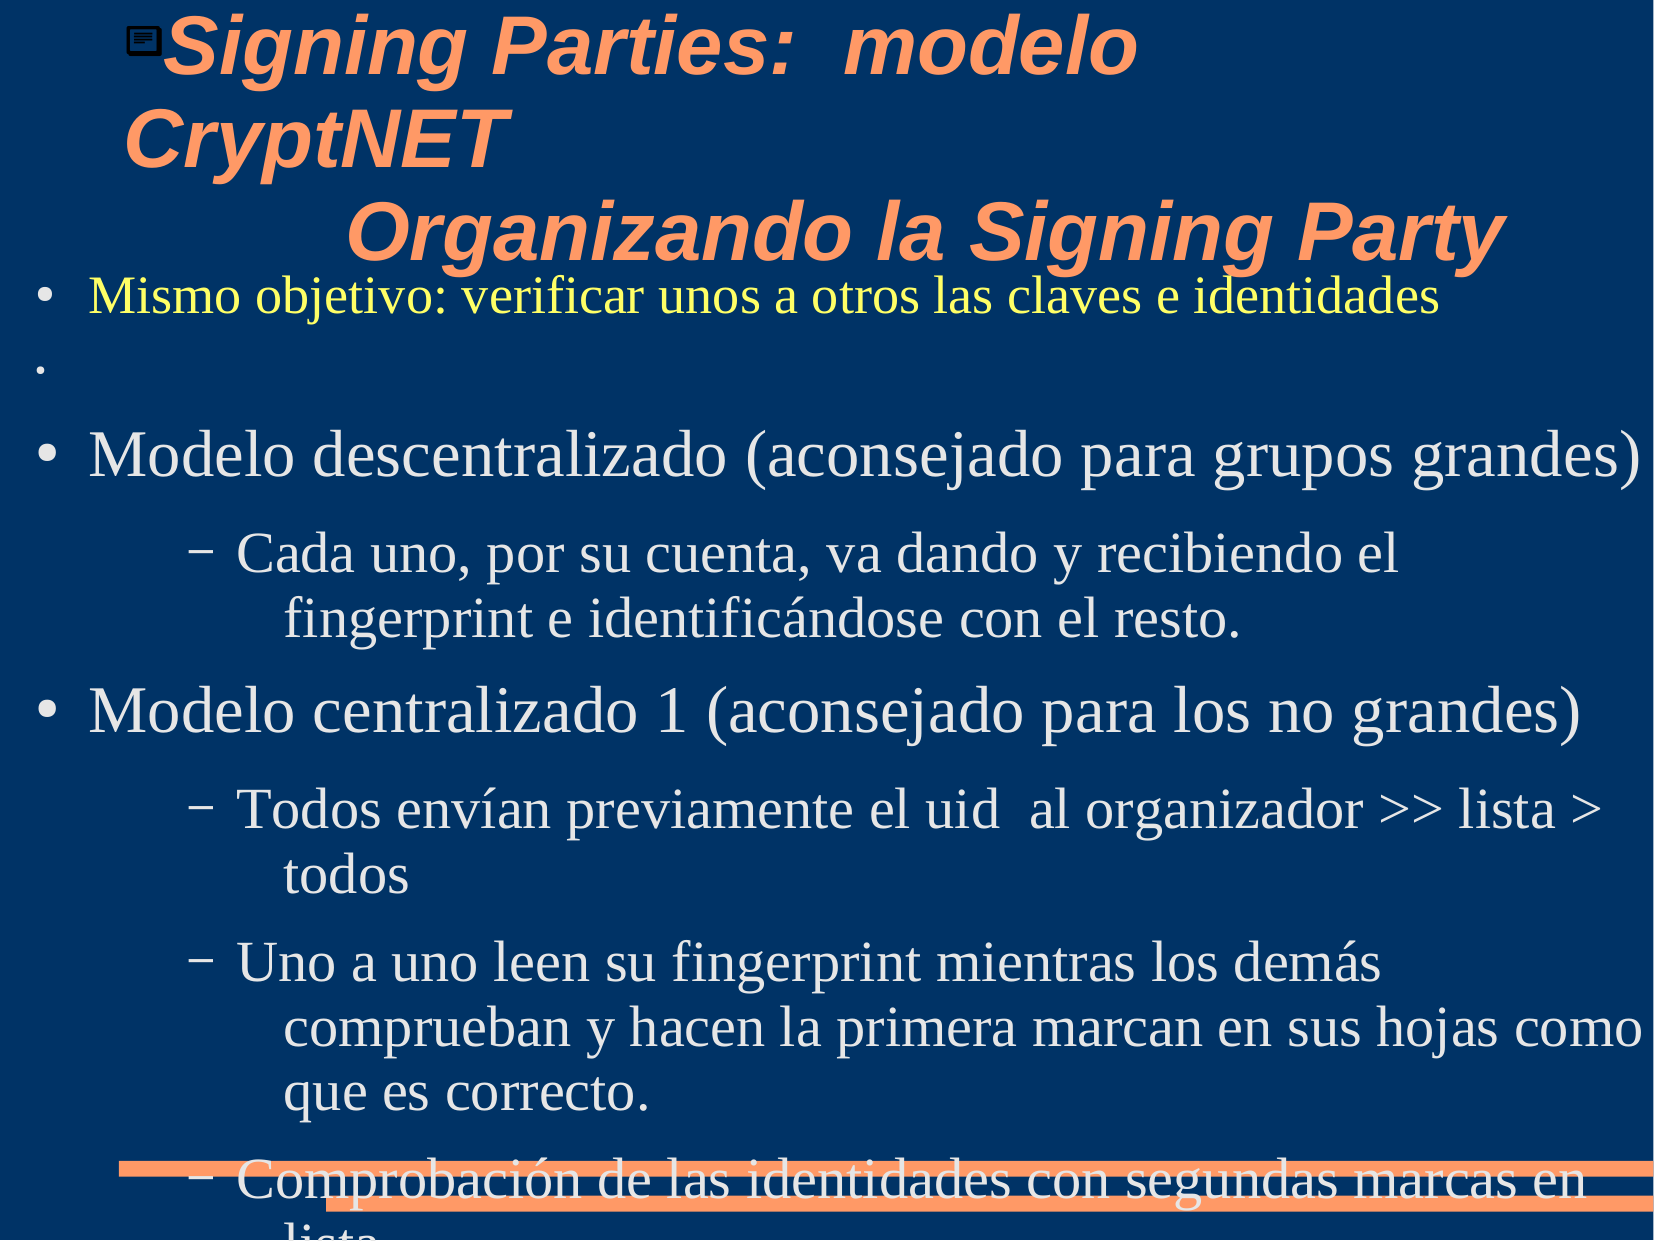

# Signing Parties: modelo CryptNET Organizando la Signing Party
Mismo objetivo: verificar unos a otros las claves e identidades
Modelo descentralizado (aconsejado para grupos grandes)
Cada uno, por su cuenta, va dando y recibiendo el fingerprint e identificándose con el resto.
Modelo centralizado 1 (aconsejado para los no grandes)
Todos envían previamente el uid al organizador >> lista > todos
Uno a uno leen su fingerprint mientras los demás comprueban y hacen la primera marcan en sus hojas como que es correcto.
Comprobación de las identidades con segundas marcas en lista.